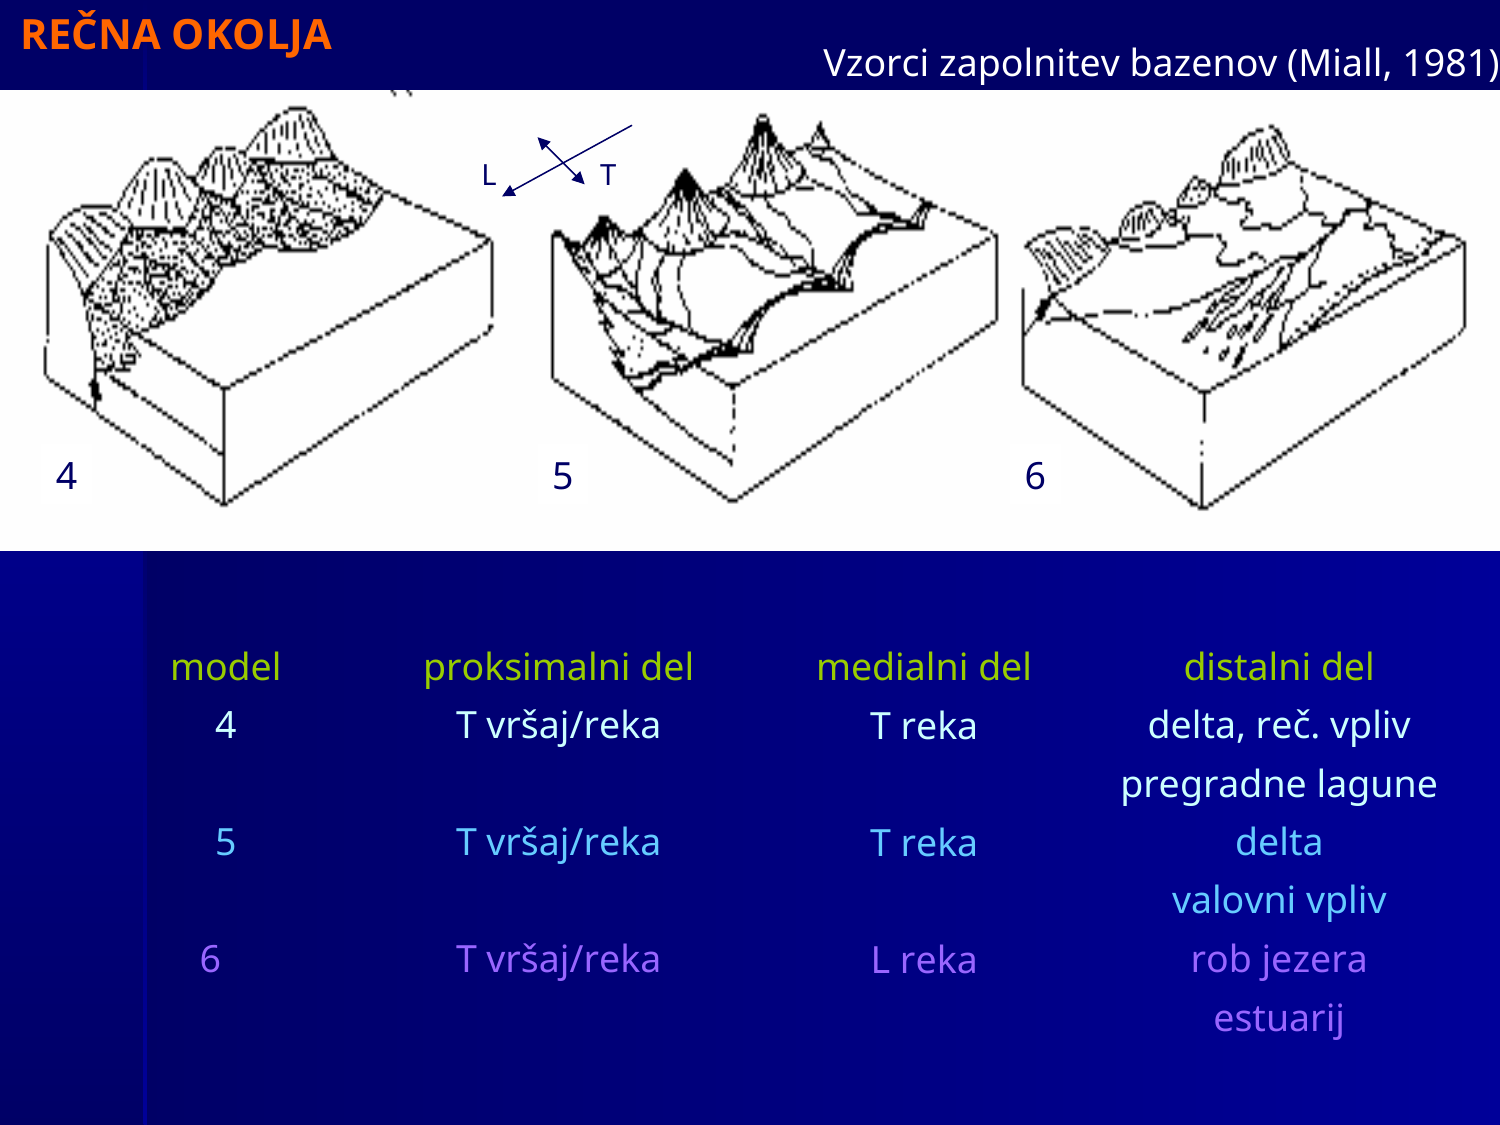

REČNA OKOLJA
Vzorci zapolnitev bazenov (Miall, 1981)
L
T
4
5
6
model
4
5
 6
proksimalni del
T vršaj/reka
T vršaj/reka
T vršaj/reka
distalni del
delta, reč. vpliv
pregradne lagune
delta
valovni vpliv
rob jezera
estuarij
medialni del
T reka
T reka
L reka